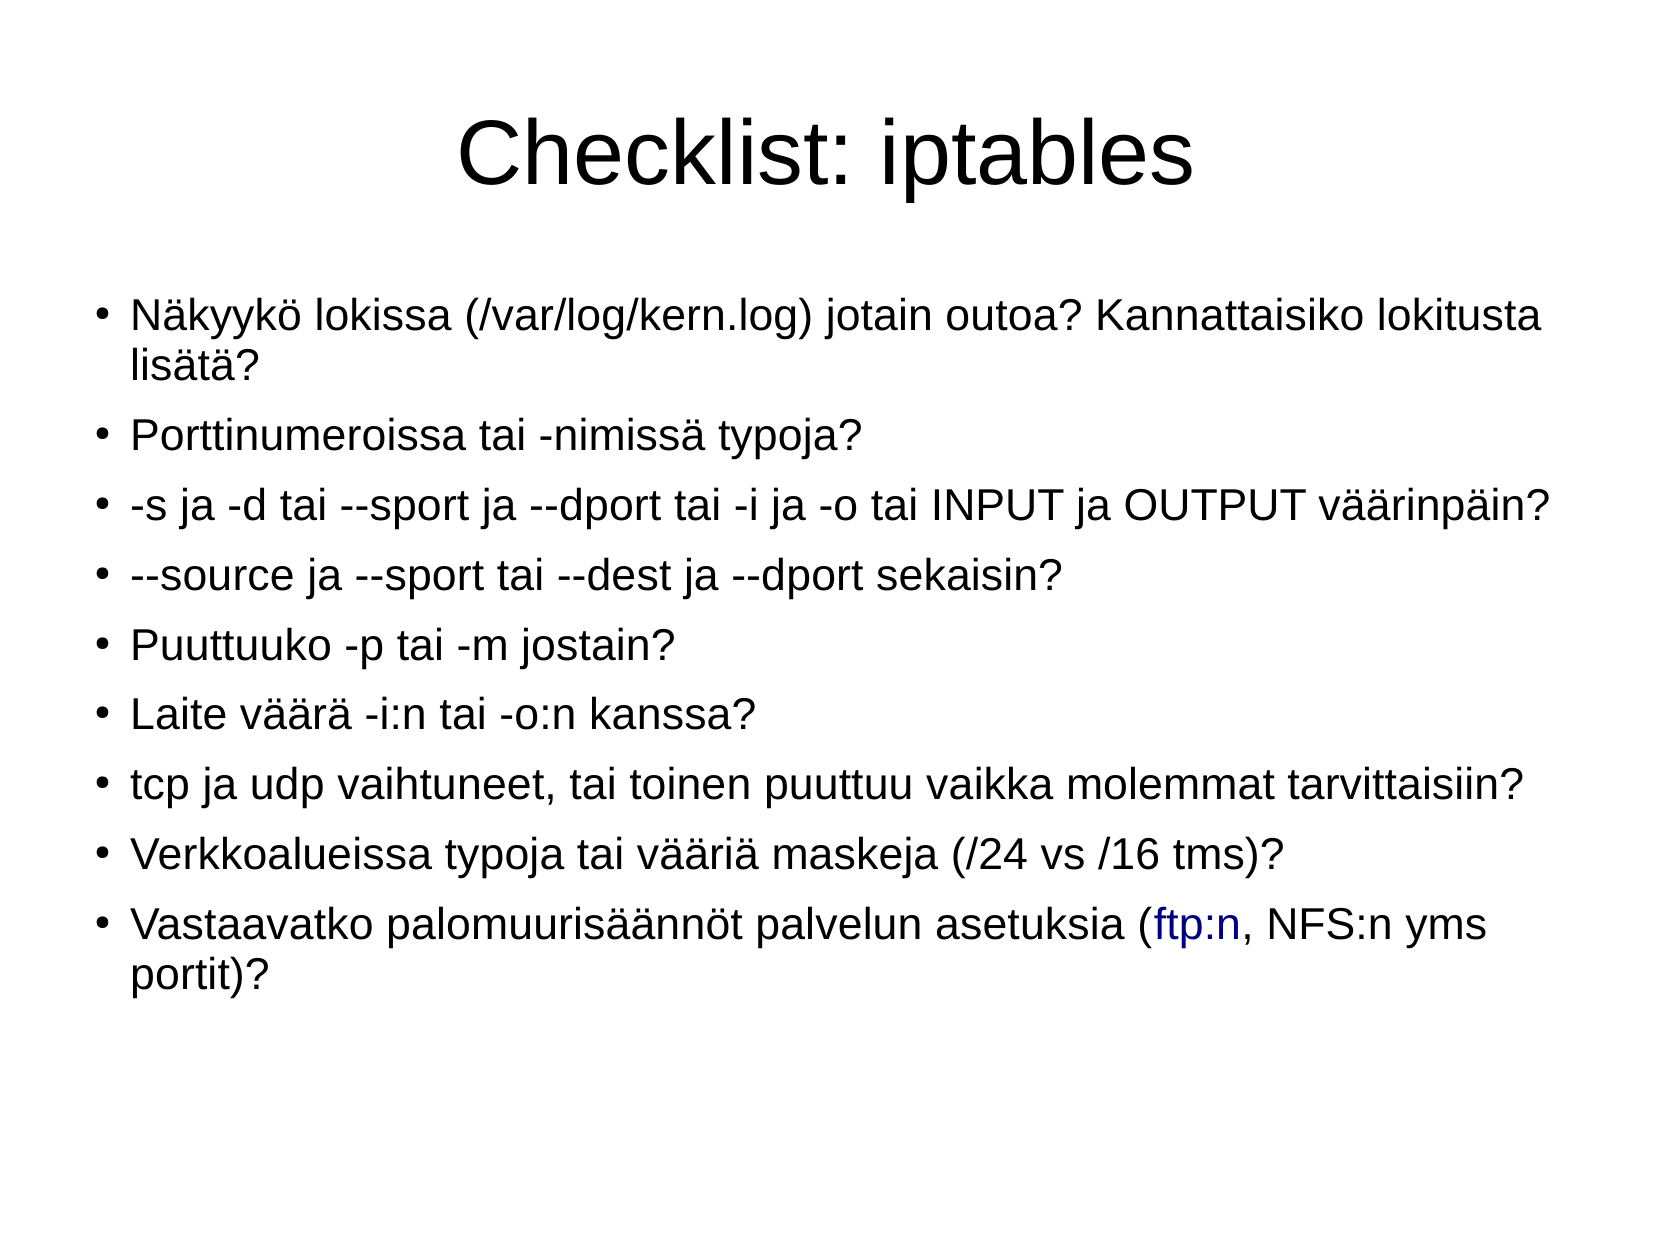

# Checklist: iptables
Näkyykö lokissa (/var/log/kern.log) jotain outoa? Kannattaisiko lokitusta lisätä?
Porttinumeroissa tai -nimissä typoja?
-s ja -d tai --sport ja --dport tai -i ja -o tai INPUT ja OUTPUT väärinpäin?
--source ja --sport tai --dest ja --dport sekaisin?
Puuttuuko -p tai -m jostain?
Laite väärä -i:n tai -o:n kanssa?
tcp ja udp vaihtuneet, tai toinen puuttuu vaikka molemmat tarvittaisiin?
Verkkoalueissa typoja tai vääriä maskeja (/24 vs /16 tms)?
Vastaavatko palomuurisäännöt palvelun asetuksia (ftp:n, NFS:n yms portit)?